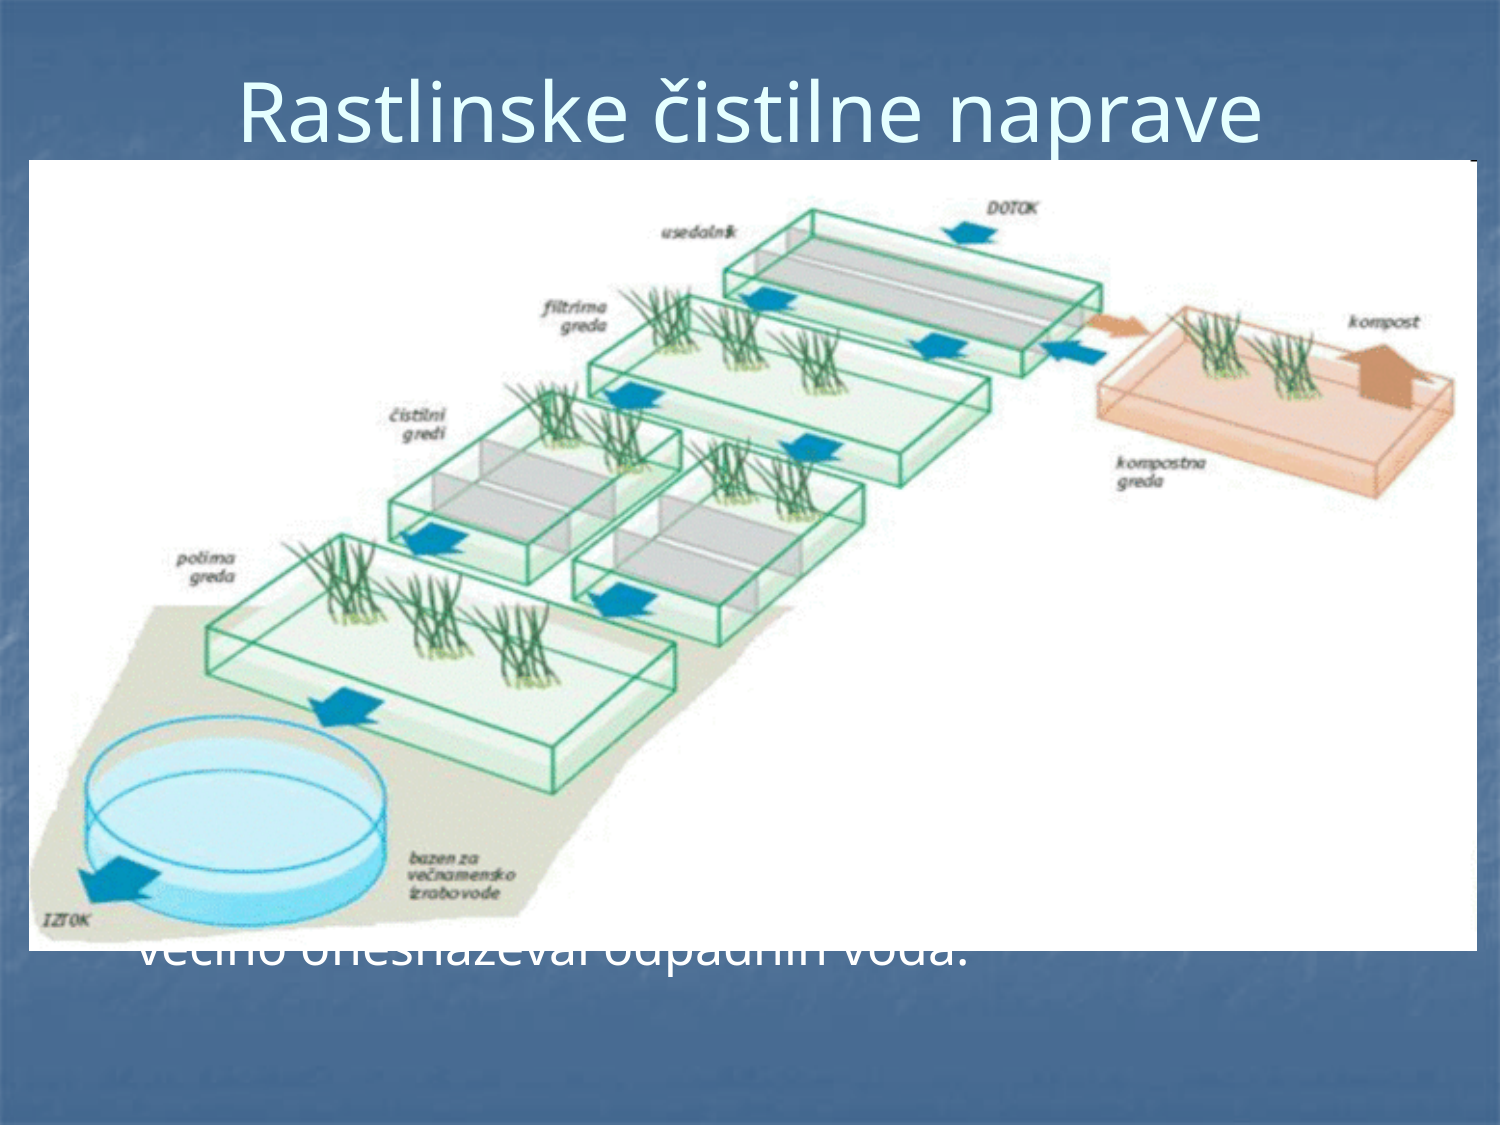

# Rastlinske čistilne naprave
RČN so umetna močvirja, manjše lagune povezane z gredami, ki so napolnjene z vodo in vlagoljubnimi rastlinami. Čiščeneje poteka na mikroekosistemih
Posnemajo samočistilne procese v naravnih močvirskih ekosistemih. V te sisteme so vključene močvirske rastline, različni substrati in nanje vezani mikroorganizmi, ki odstranjujejo onesnaževala iz odpadne vode
Enostavna tehnologija, zanesljivo delovanje in možnost odstranjevanja dušika
Omogočajo tudi zmanjševanje bakterijskih in virusnih patogenov
Ob primerni uporabi lahko učinkovito odstranijo večino onesnaževal odpadnih voda.